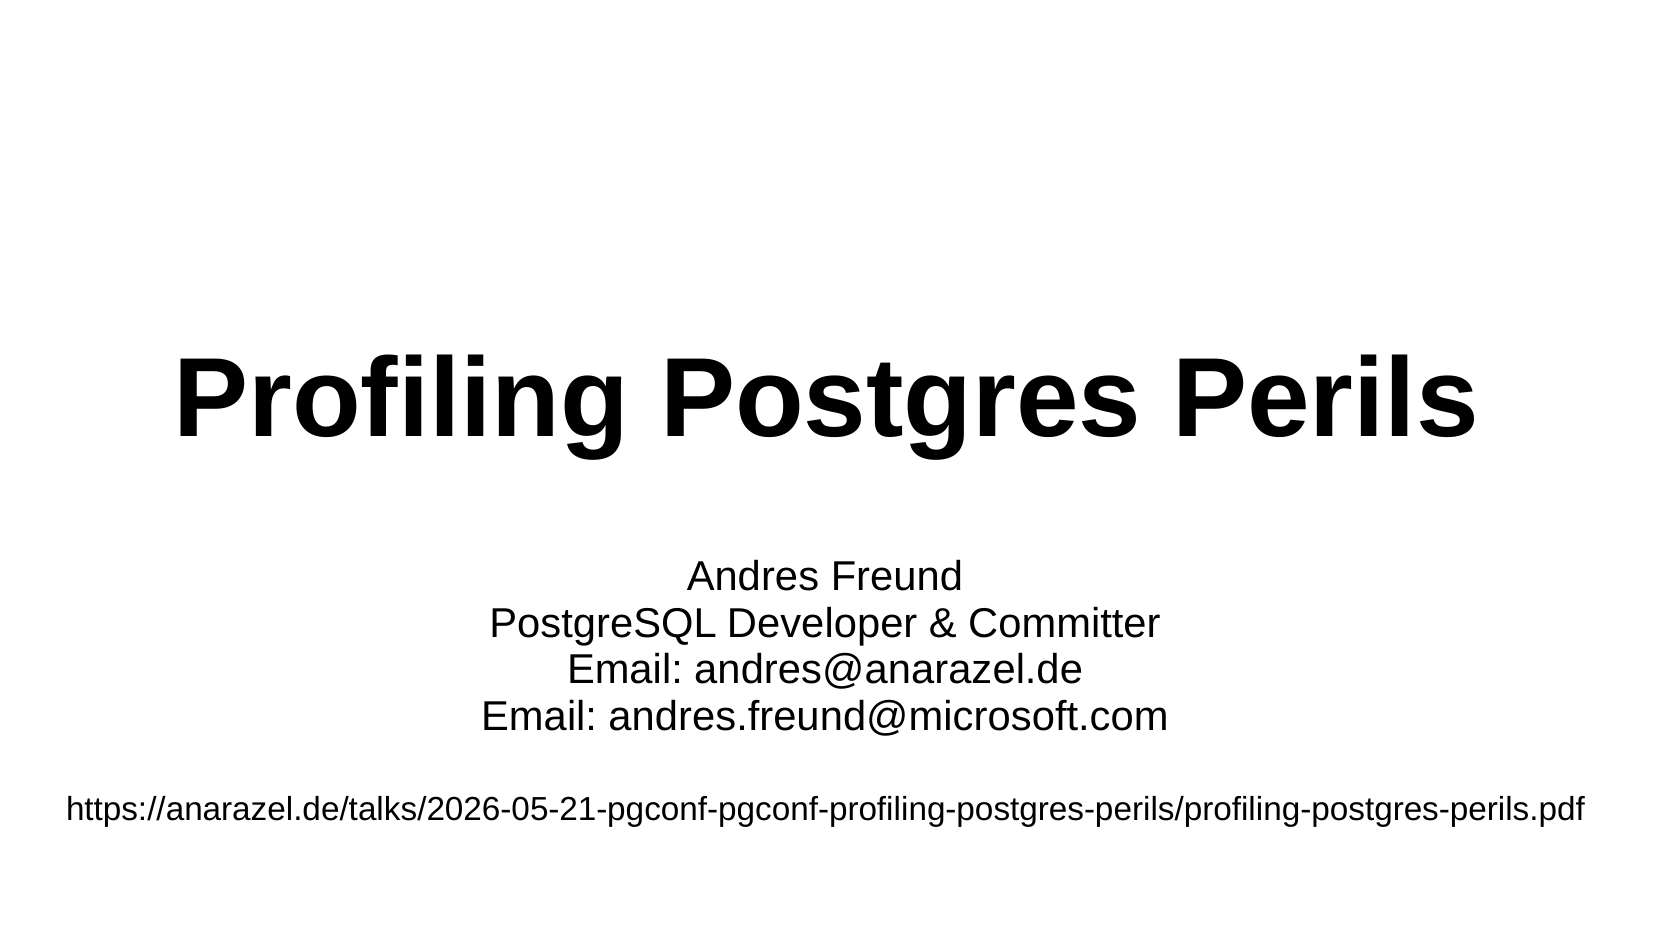

# Profiling Postgres Perils
Andres Freund
PostgreSQL Developer & Committer
Email: andres@anarazel.de
Email: andres.freund@microsoft.com
https://anarazel.de/talks/2026-05-21-pgconf-pgconf-profiling-postgres-perils/profiling-postgres-perils.pdf